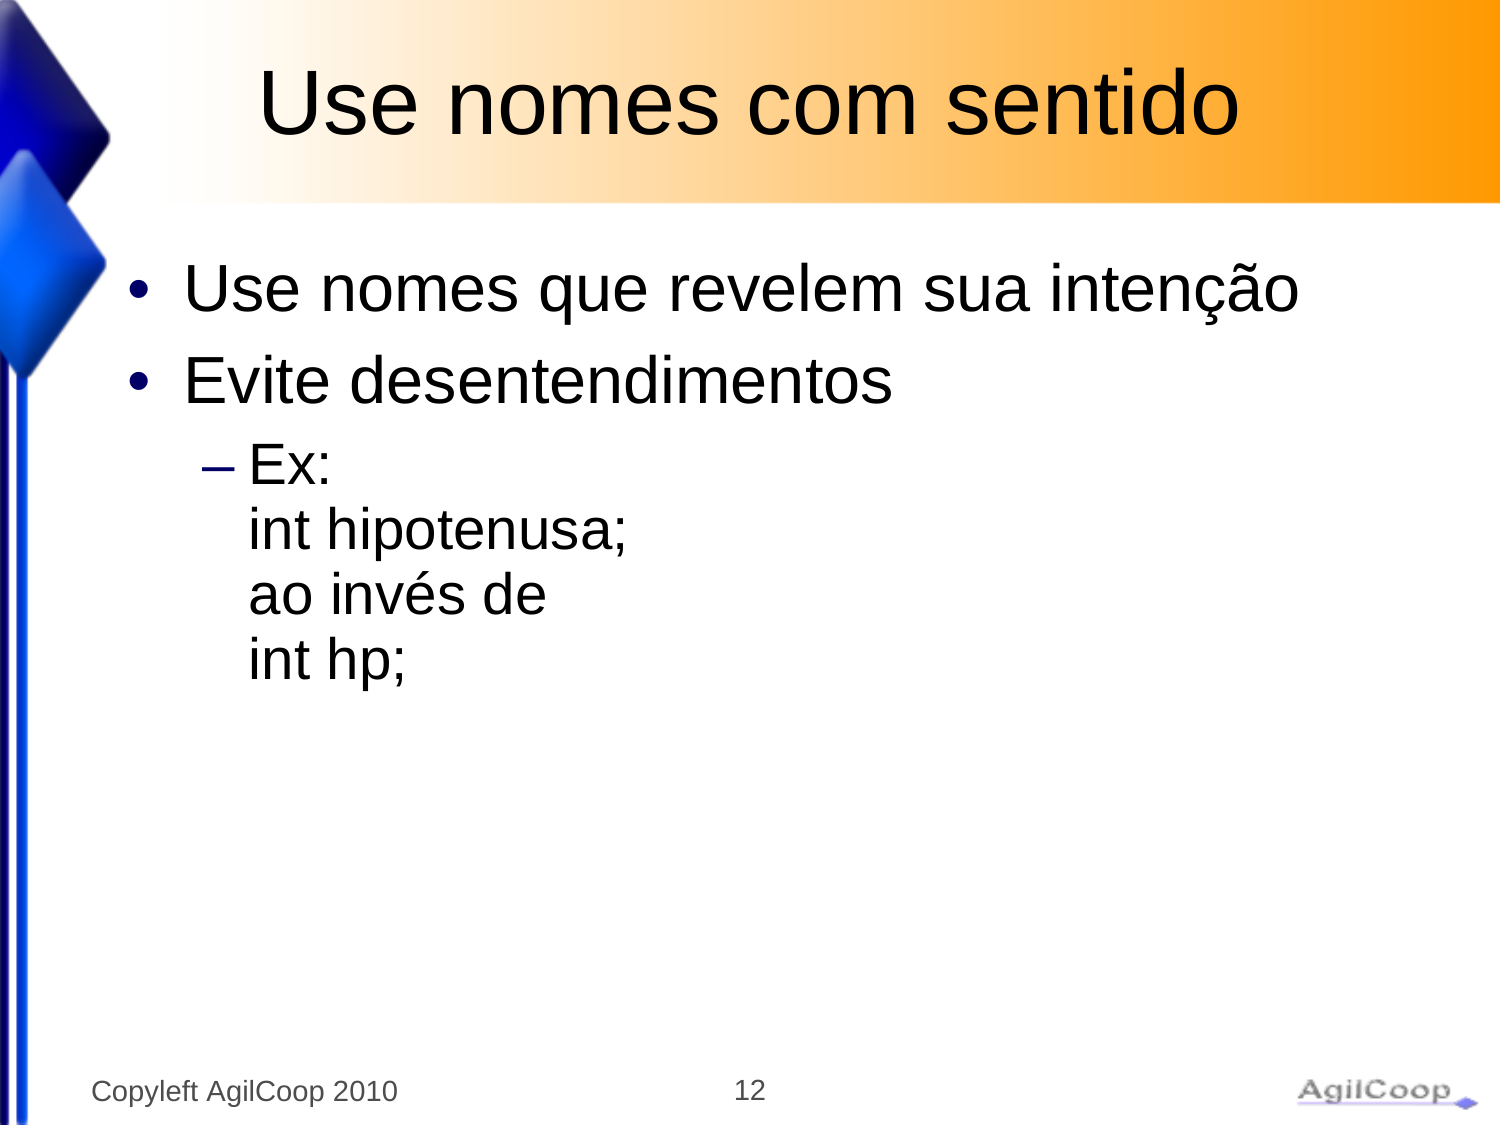

# Use nomes com sentido
Use nomes que revelem sua intenção
Evite desentendimentos
Ex:
int hipotenusa;
ao invés de
int hp;
Copyleft AgilCoop 2010
12